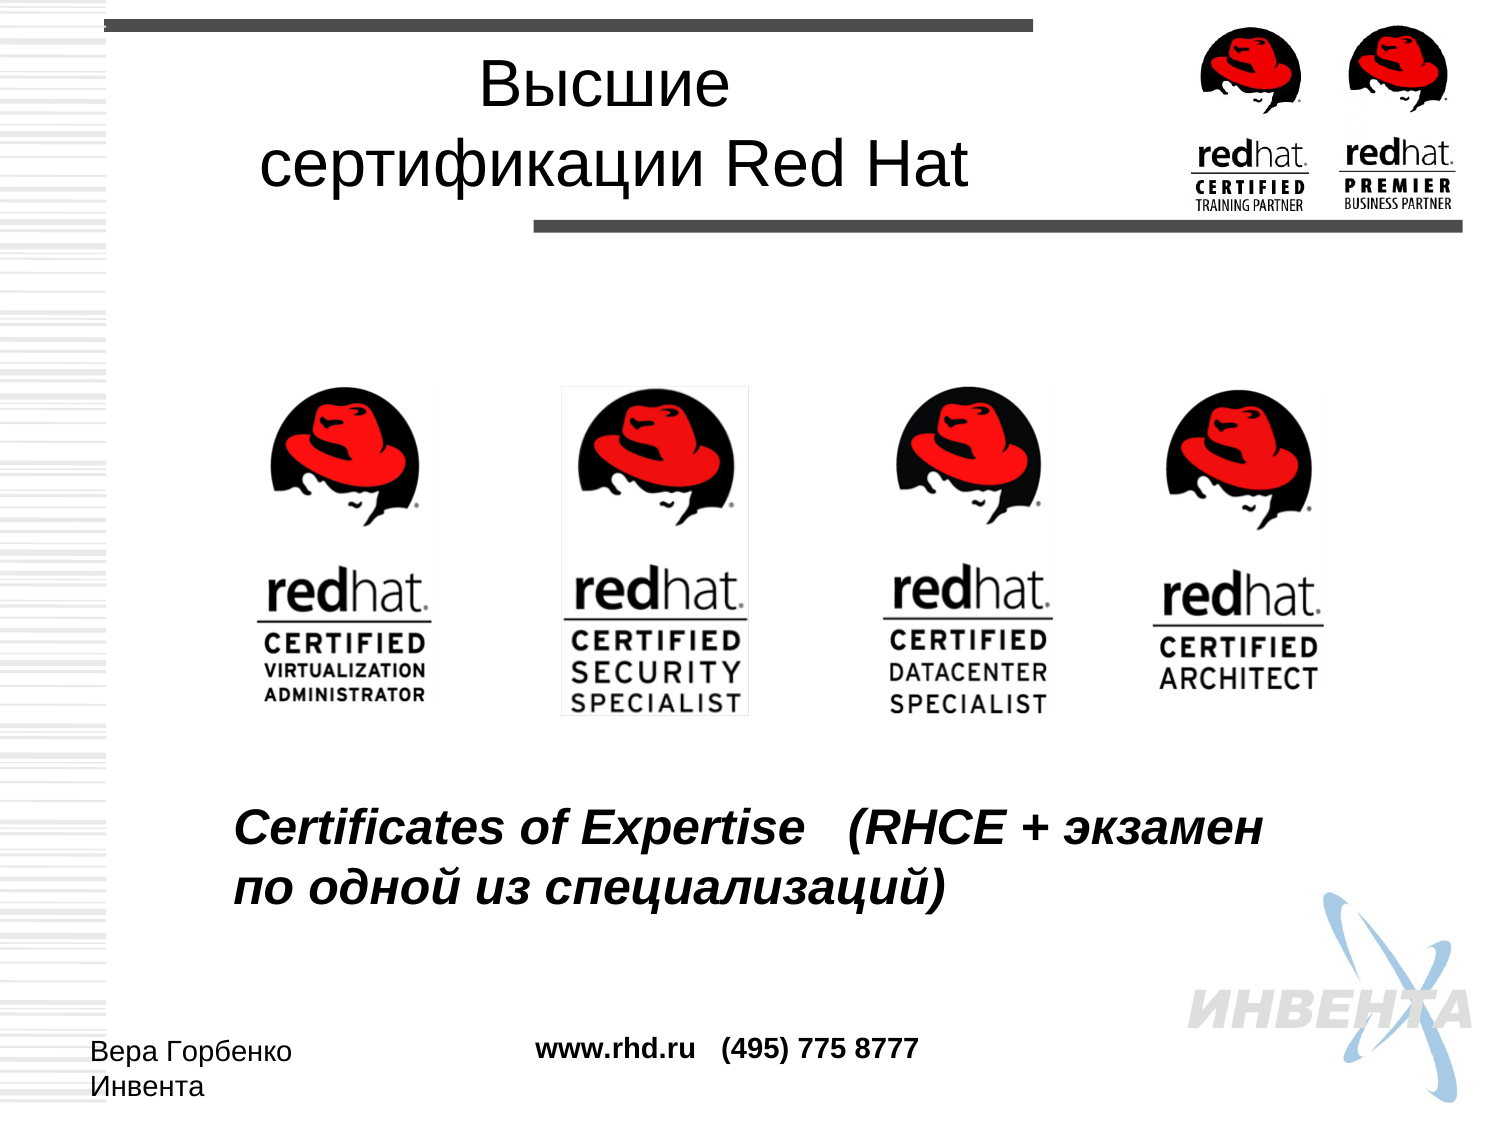

# Высшие сертификации Red Hat
Certificates of Expertise (RHCE + экзамен по одной из специализаций)
Вера Горбенко
Инвента
 www.rhd.ru (495) 775 8777